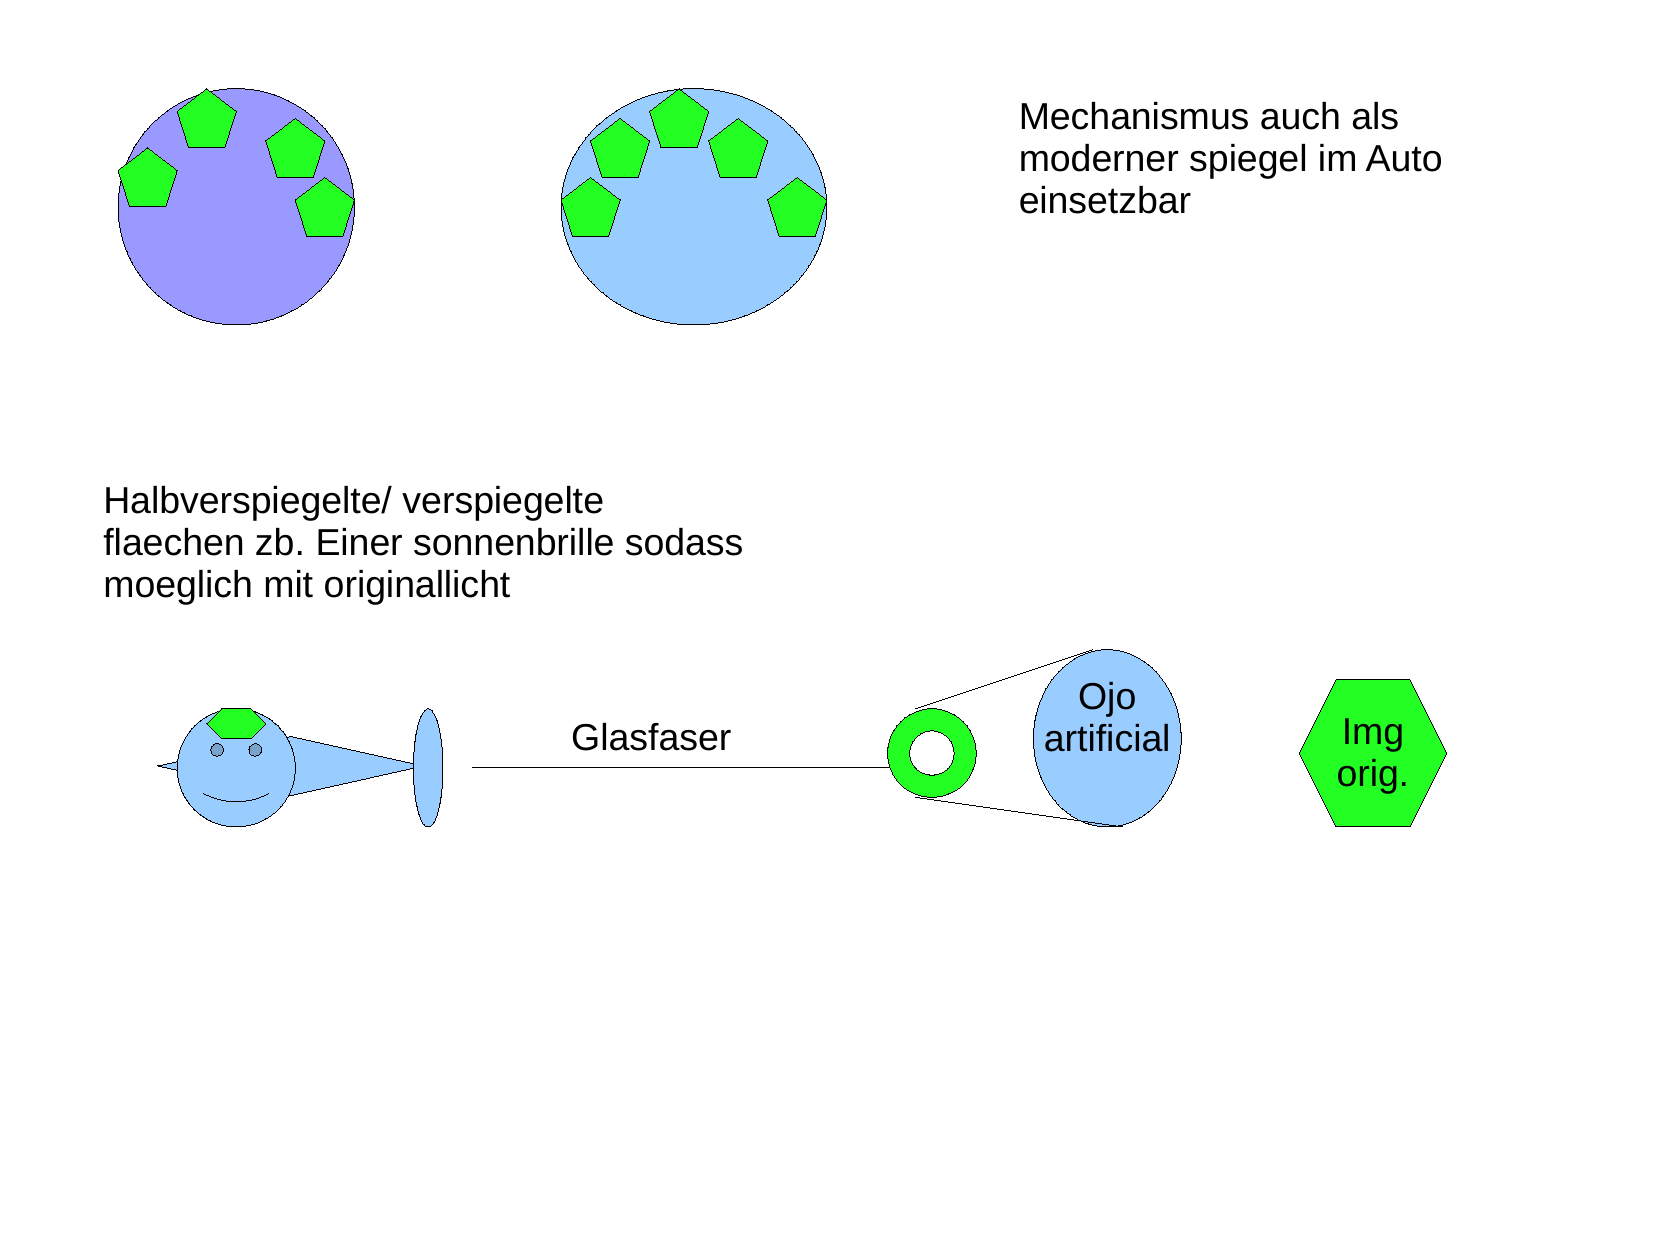

Mechanismus auch als moderner spiegel im Auto einsetzbar
Halbverspiegelte/ verspiegelte flaechen zb. Einer sonnenbrille sodass moeglich mit originallicht
Ojo
artificial
Img
orig.
Glasfaser